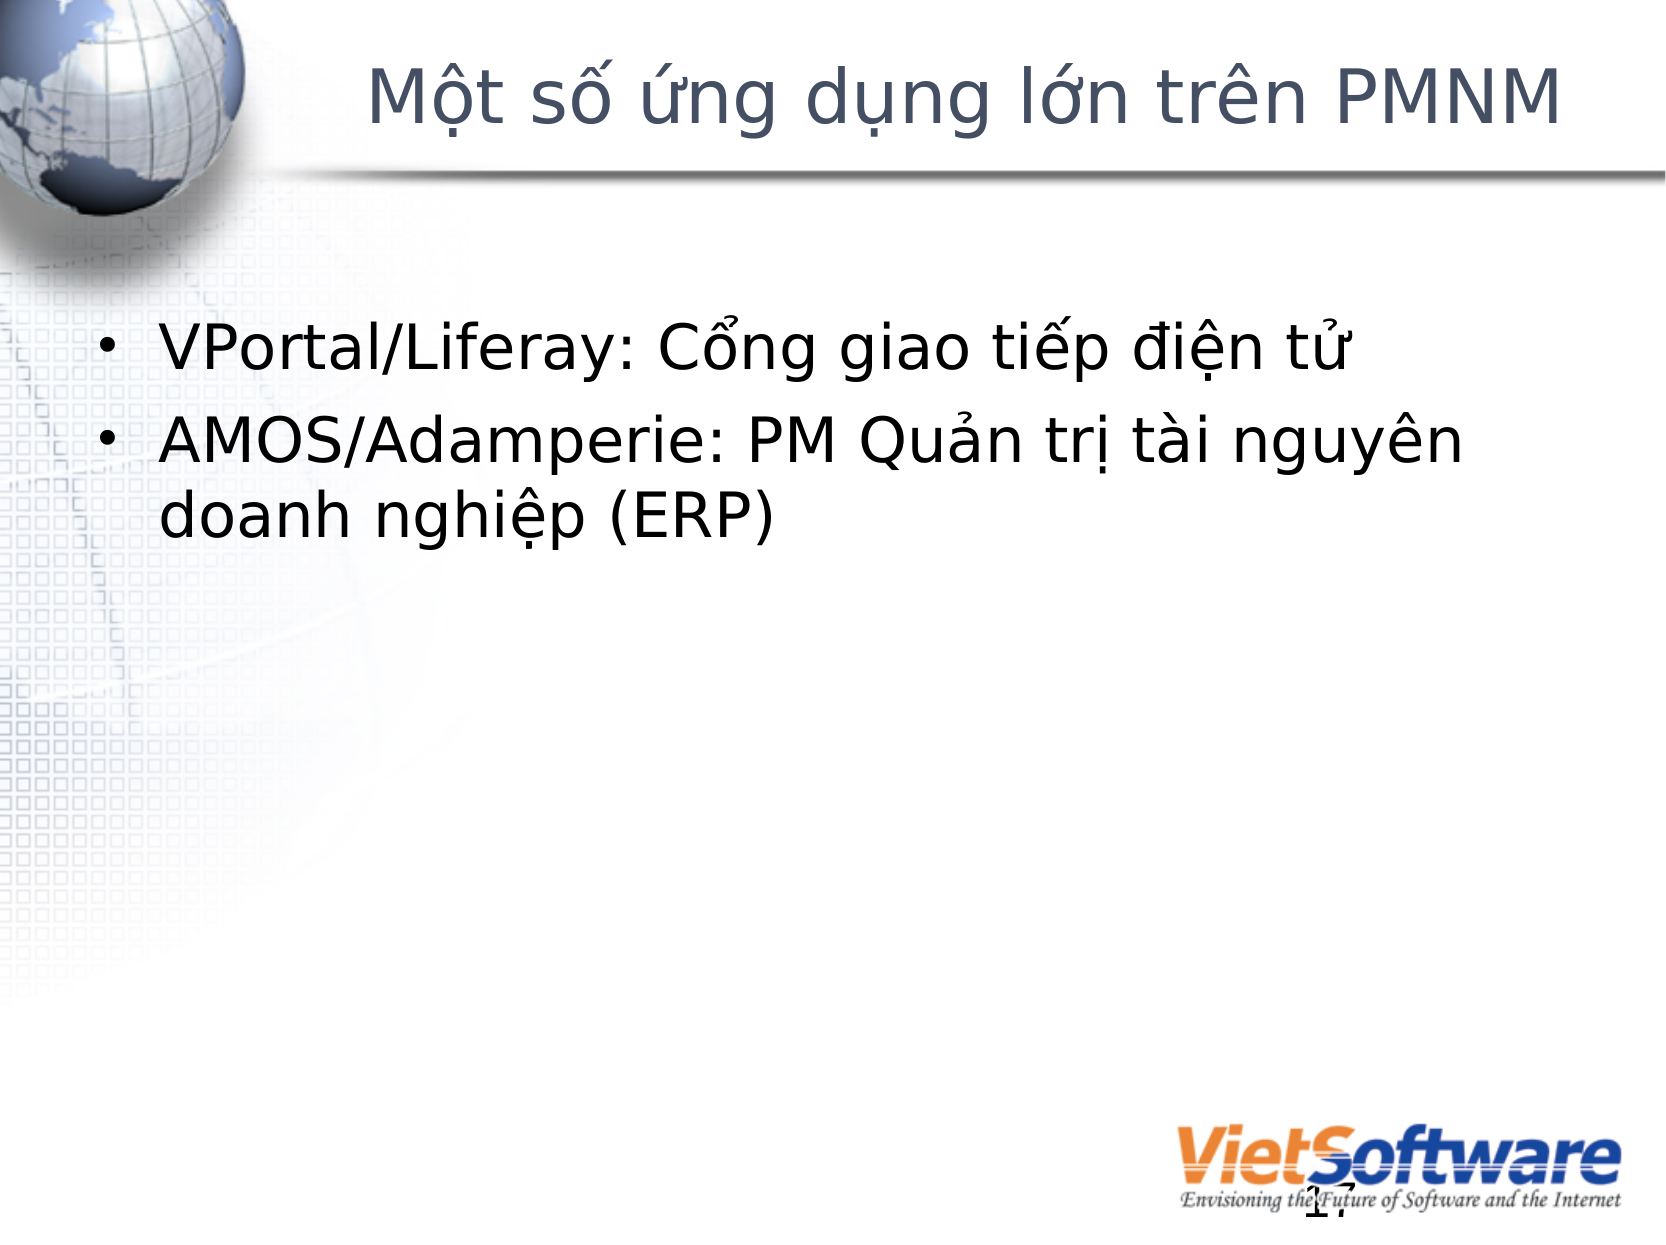

# Một số ứng dụng lớn trên PMNM
VPortal/Liferay: Cổng giao tiếp điện tử
AMOS/Adamperie: PM Quản trị tài nguyên doanh nghiệp (ERP)
17